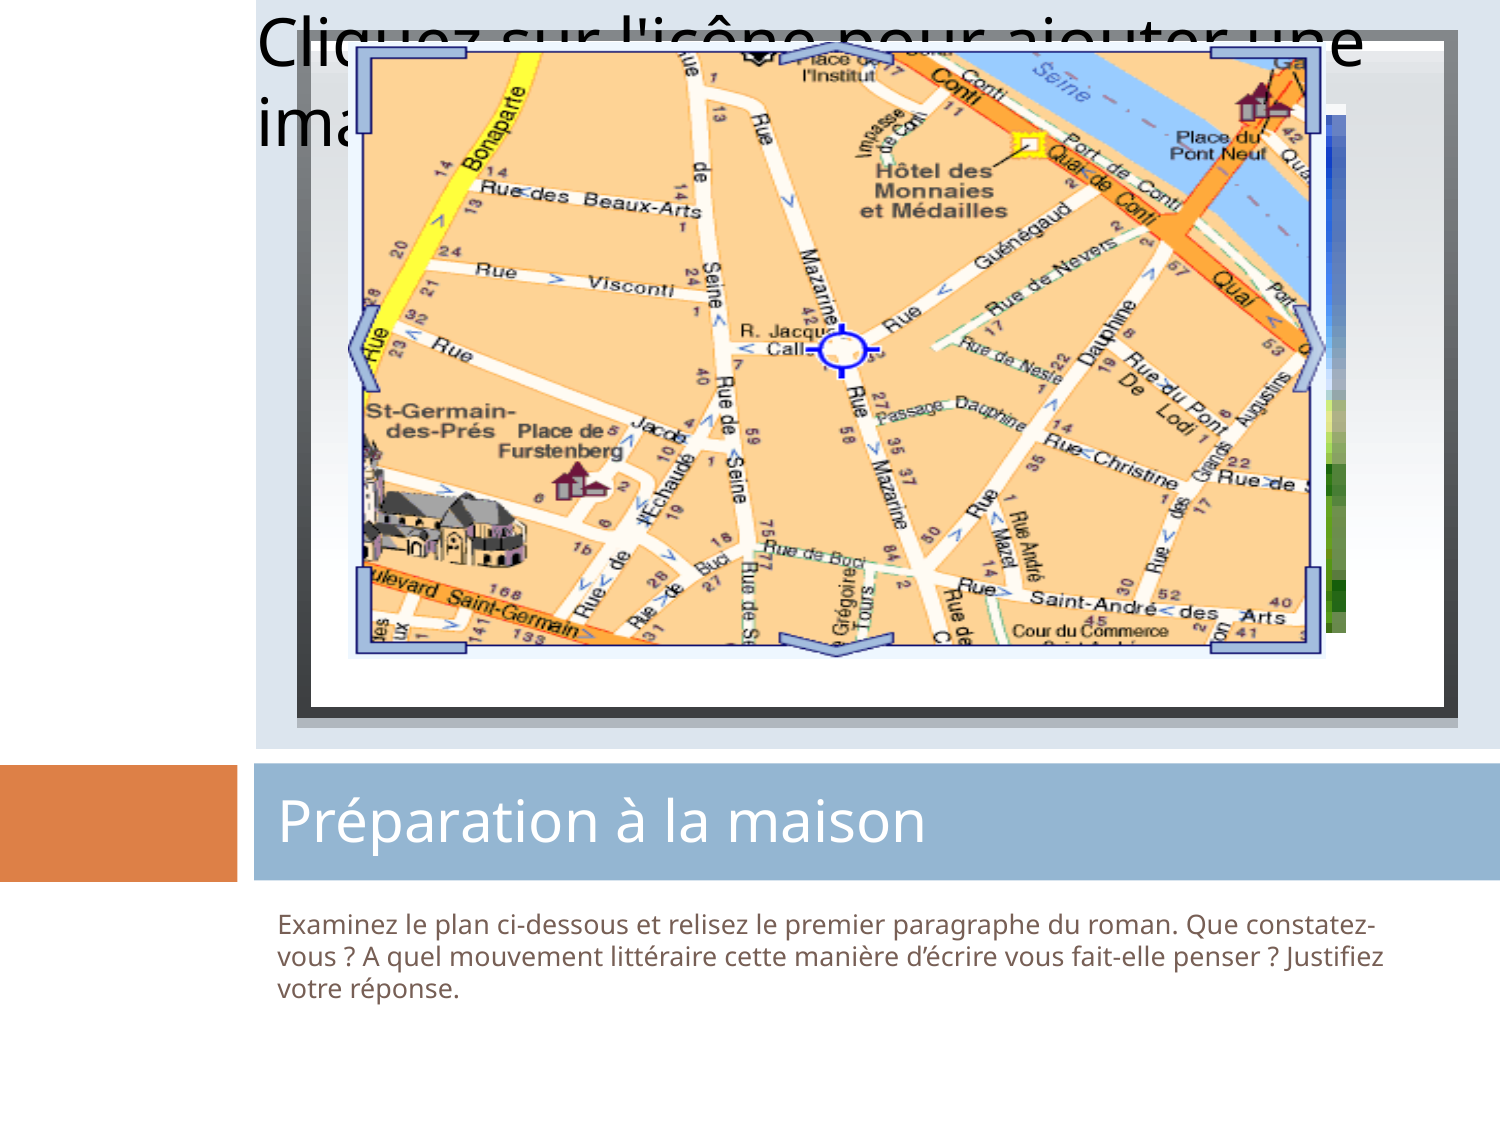

Préparation à la maison
# Examinez le plan ci-dessous et relisez le premier paragraphe du roman. Que constatez-vous ? A quel mouvement littéraire cette manière d’écrire vous fait-elle penser ? Justifiez votre réponse.